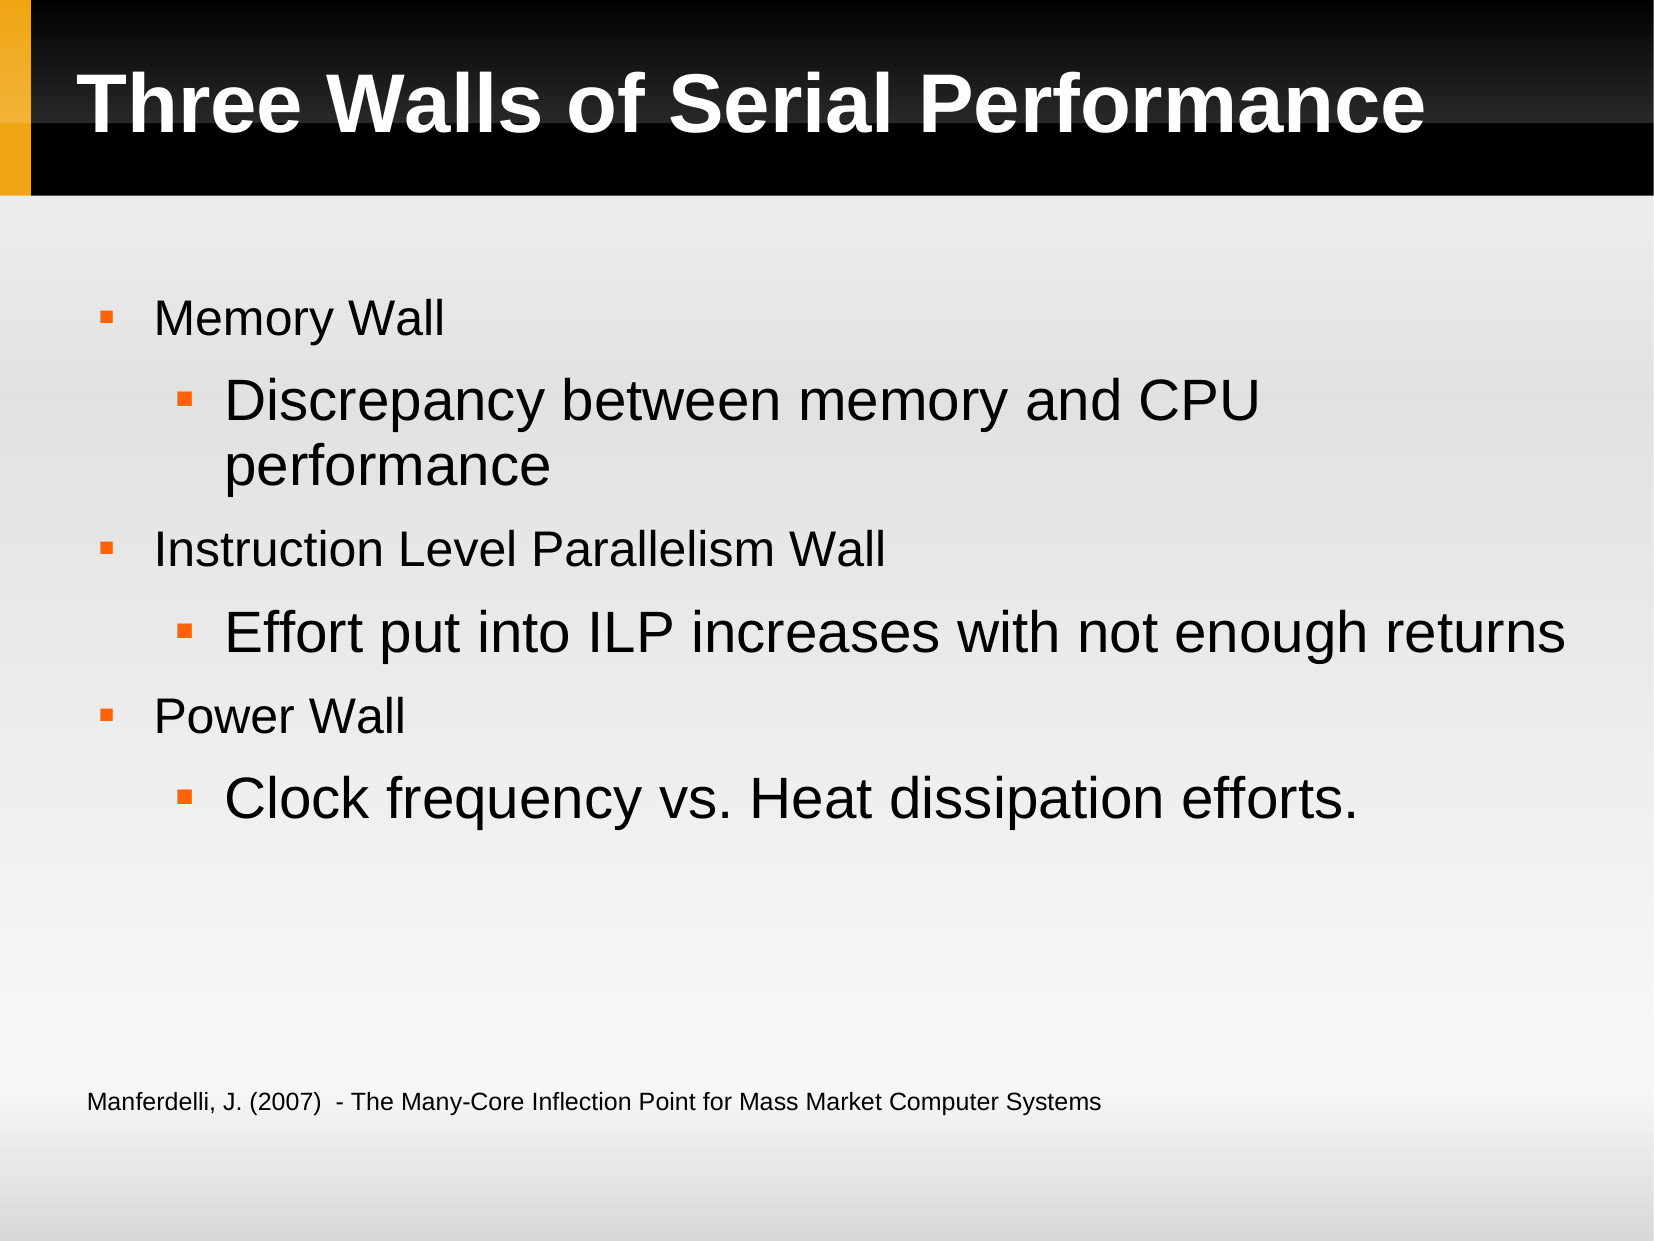

# Three Walls of Serial Performance
Memory Wall
Discrepancy between memory and CPU performance
Instruction Level Parallelism Wall
Effort put into ILP increases with not enough returns
Power Wall
Clock frequency vs. Heat dissipation efforts.
Manferdelli, J. (2007) - The Many-Core Inflection Point for Mass Market Computer Systems